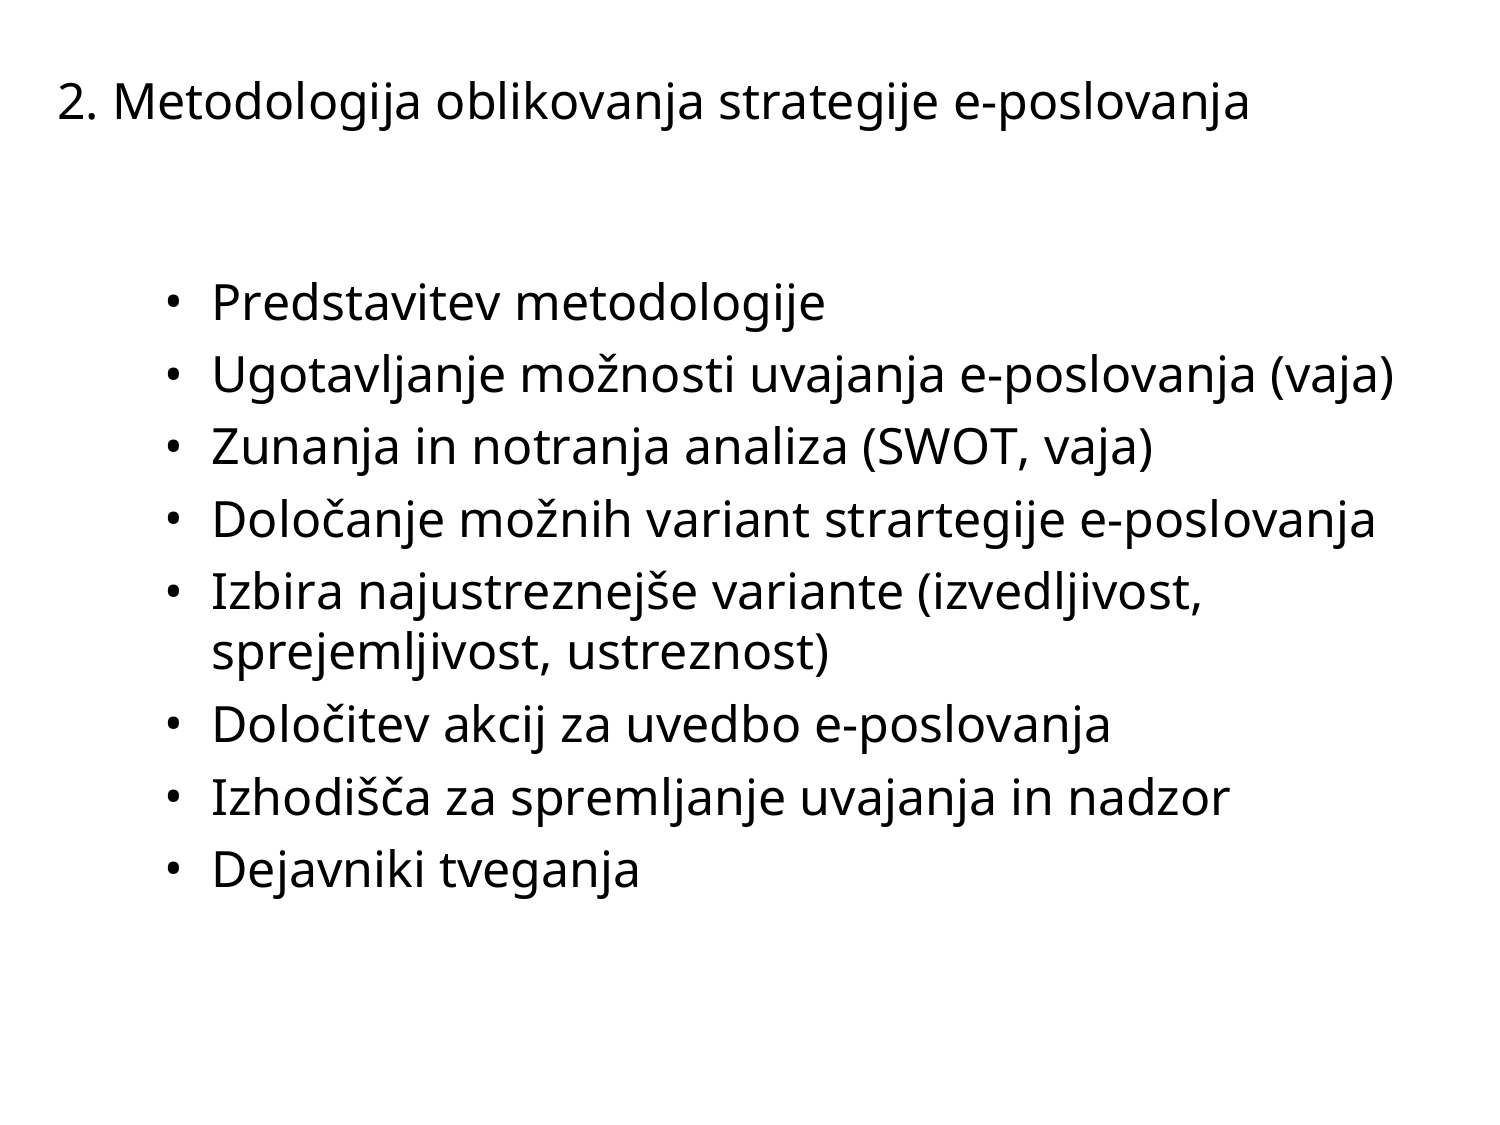

# 2. Metodologija oblikovanja strategije e-poslovanja
Predstavitev metodologije
Ugotavljanje možnosti uvajanja e-poslovanja (vaja)
Zunanja in notranja analiza (SWOT, vaja)
Določanje možnih variant strartegije e-poslovanja
Izbira najustreznejše variante (izvedljivost, sprejemljivost, ustreznost)
Določitev akcij za uvedbo e-poslovanja
Izhodišča za spremljanje uvajanja in nadzor
Dejavniki tveganja